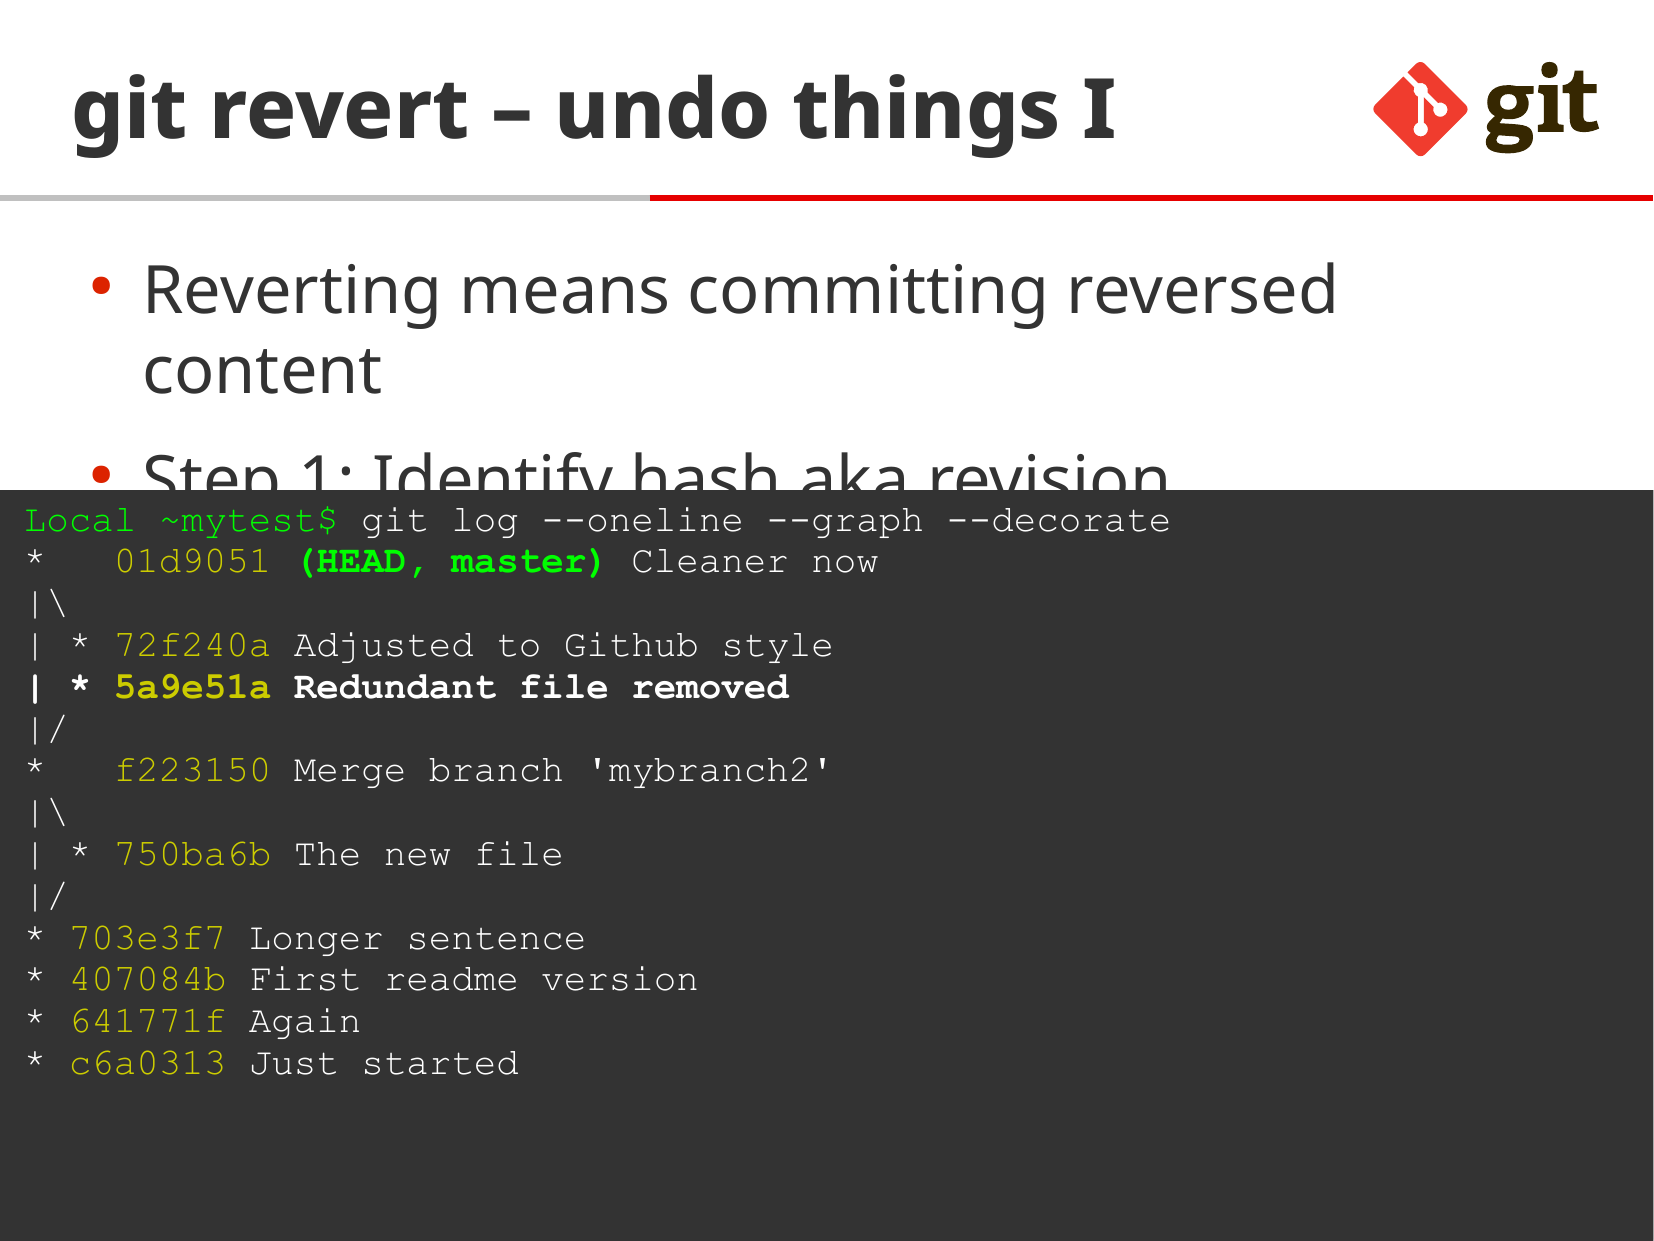

# git revert – undo things I
Reverting means committing reversed content
Step 1: Identify hash aka revision
Local ~mytest$ git log --oneline --graph --decorate
* 01d9051 (HEAD, master) Cleaner now
|\
| * 72f240a Adjusted to Github style
| * 5a9e51a Redundant file removed
|/
* f223150 Merge branch 'mybranch2'
|\
| * 750ba6b The new file
|/
* 703e3f7 Longer sentence
* 407084b First readme version
* 641771f Again
* c6a0313 Just started
50